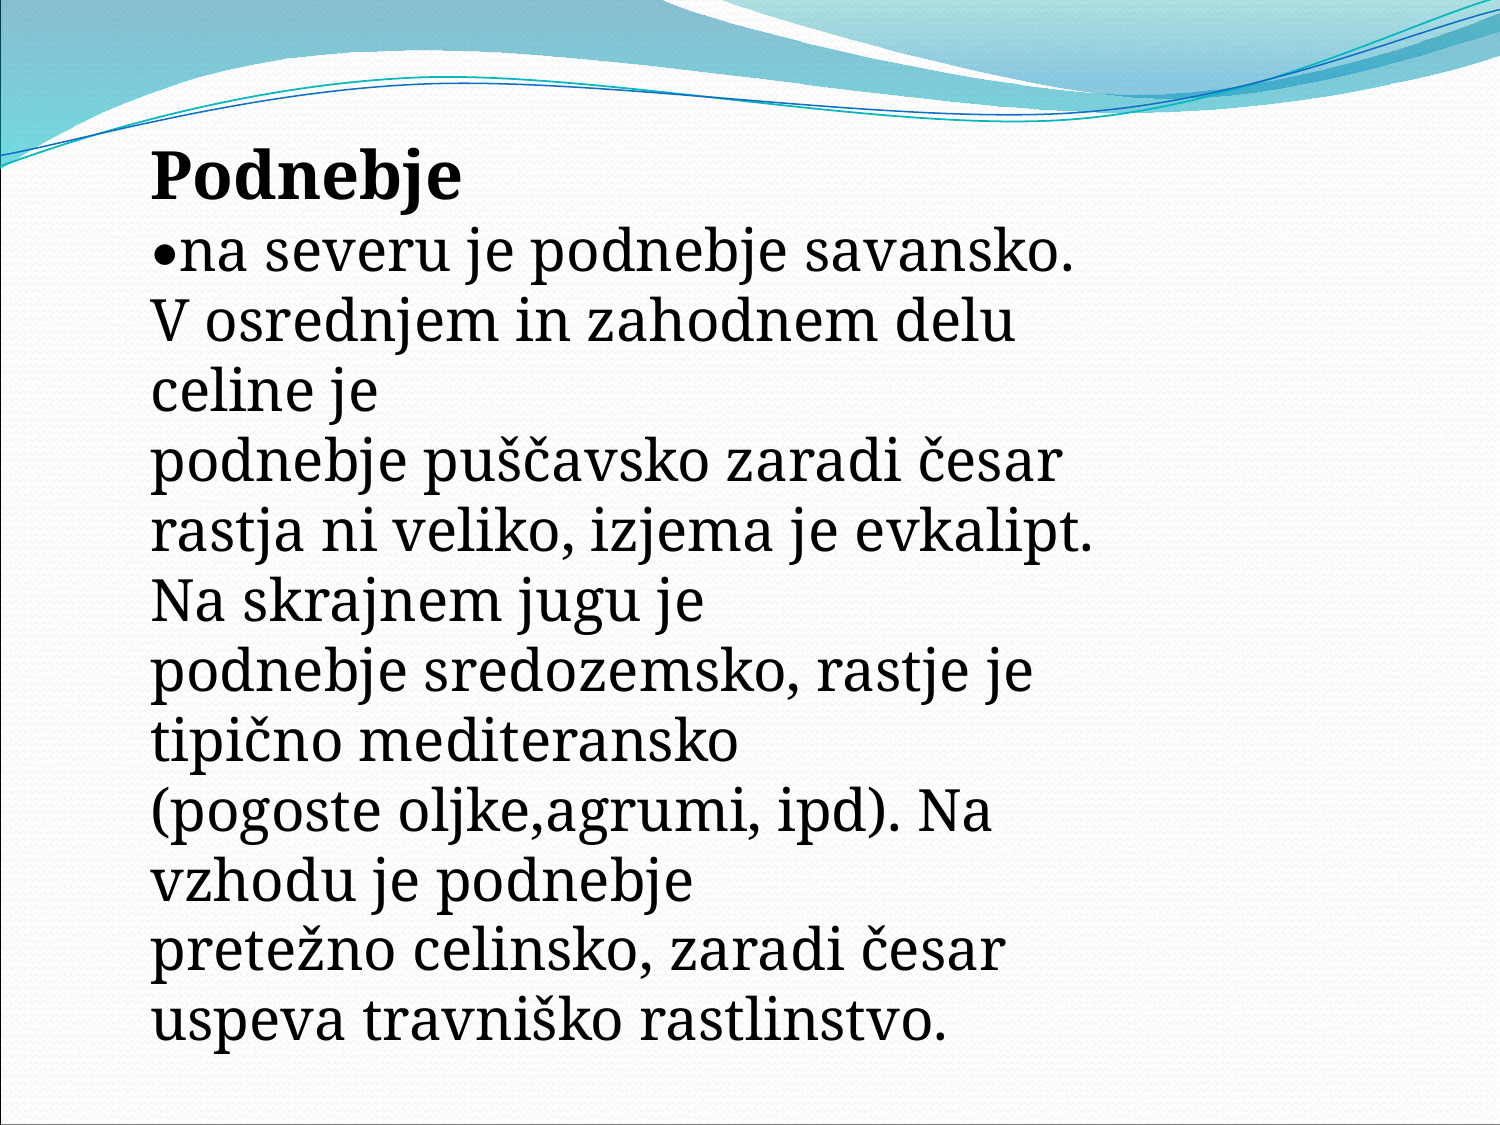

Podnebje
•na severu je podnebje savansko. V osrednjem in zahodnem delu celine je podnebje puščavsko zaradi česar rastja ni veliko, izjema je evkalipt. Na skrajnem jugu je podnebje sredozemsko, rastje je tipično mediteransko (pogoste oljke,agrumi, ipd). Na vzhodu je podnebje pretežno celinsko, zaradi česar uspeva travniško rastlinstvo.